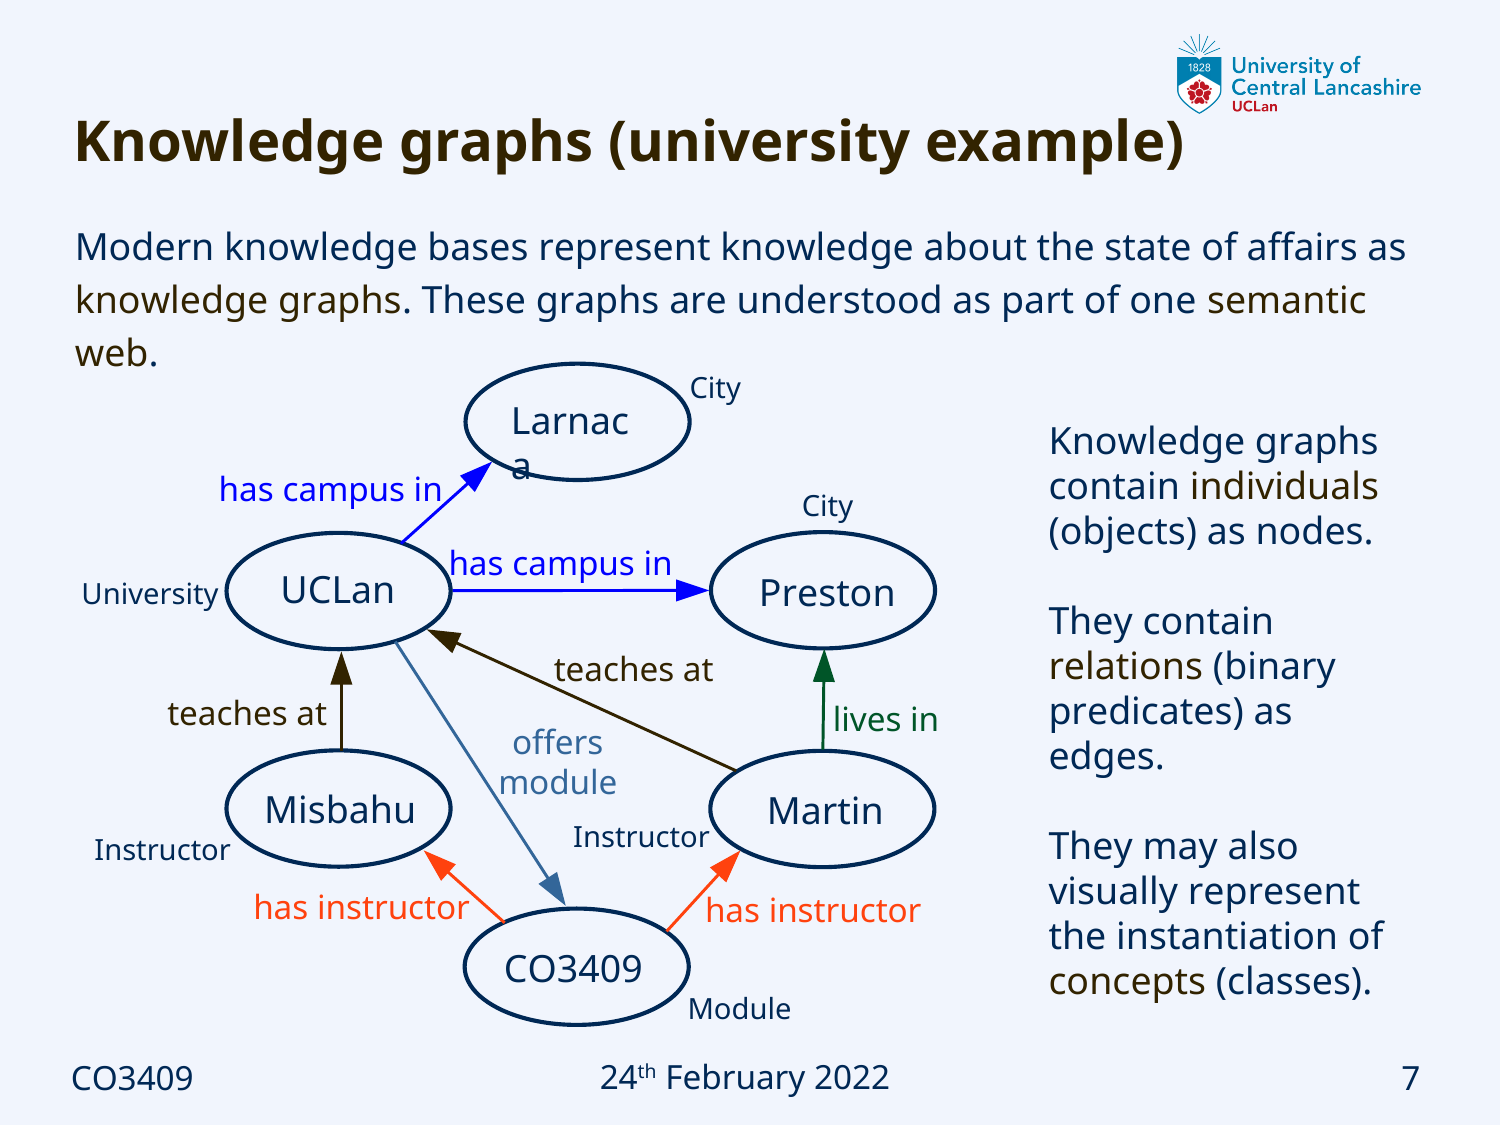

# Knowledge graphs (university example)
Modern knowledge bases represent knowledge about the state of affairs as knowledge graphs. These graphs are understood as part of one semantic web.
City
Larnaca
Knowledge graphs contain individuals (objects) as nodes.
They contain relations (binary predicates) as edges.
They may also visually represent the instantiation of concepts (classes).
has campus in
City
has campus in
UCLan
Preston
University
teaches at
teaches at
lives in
offers module
Misbahu
Martin
Instructor
Instructor
has instructor
has instructor
CO3409
Module